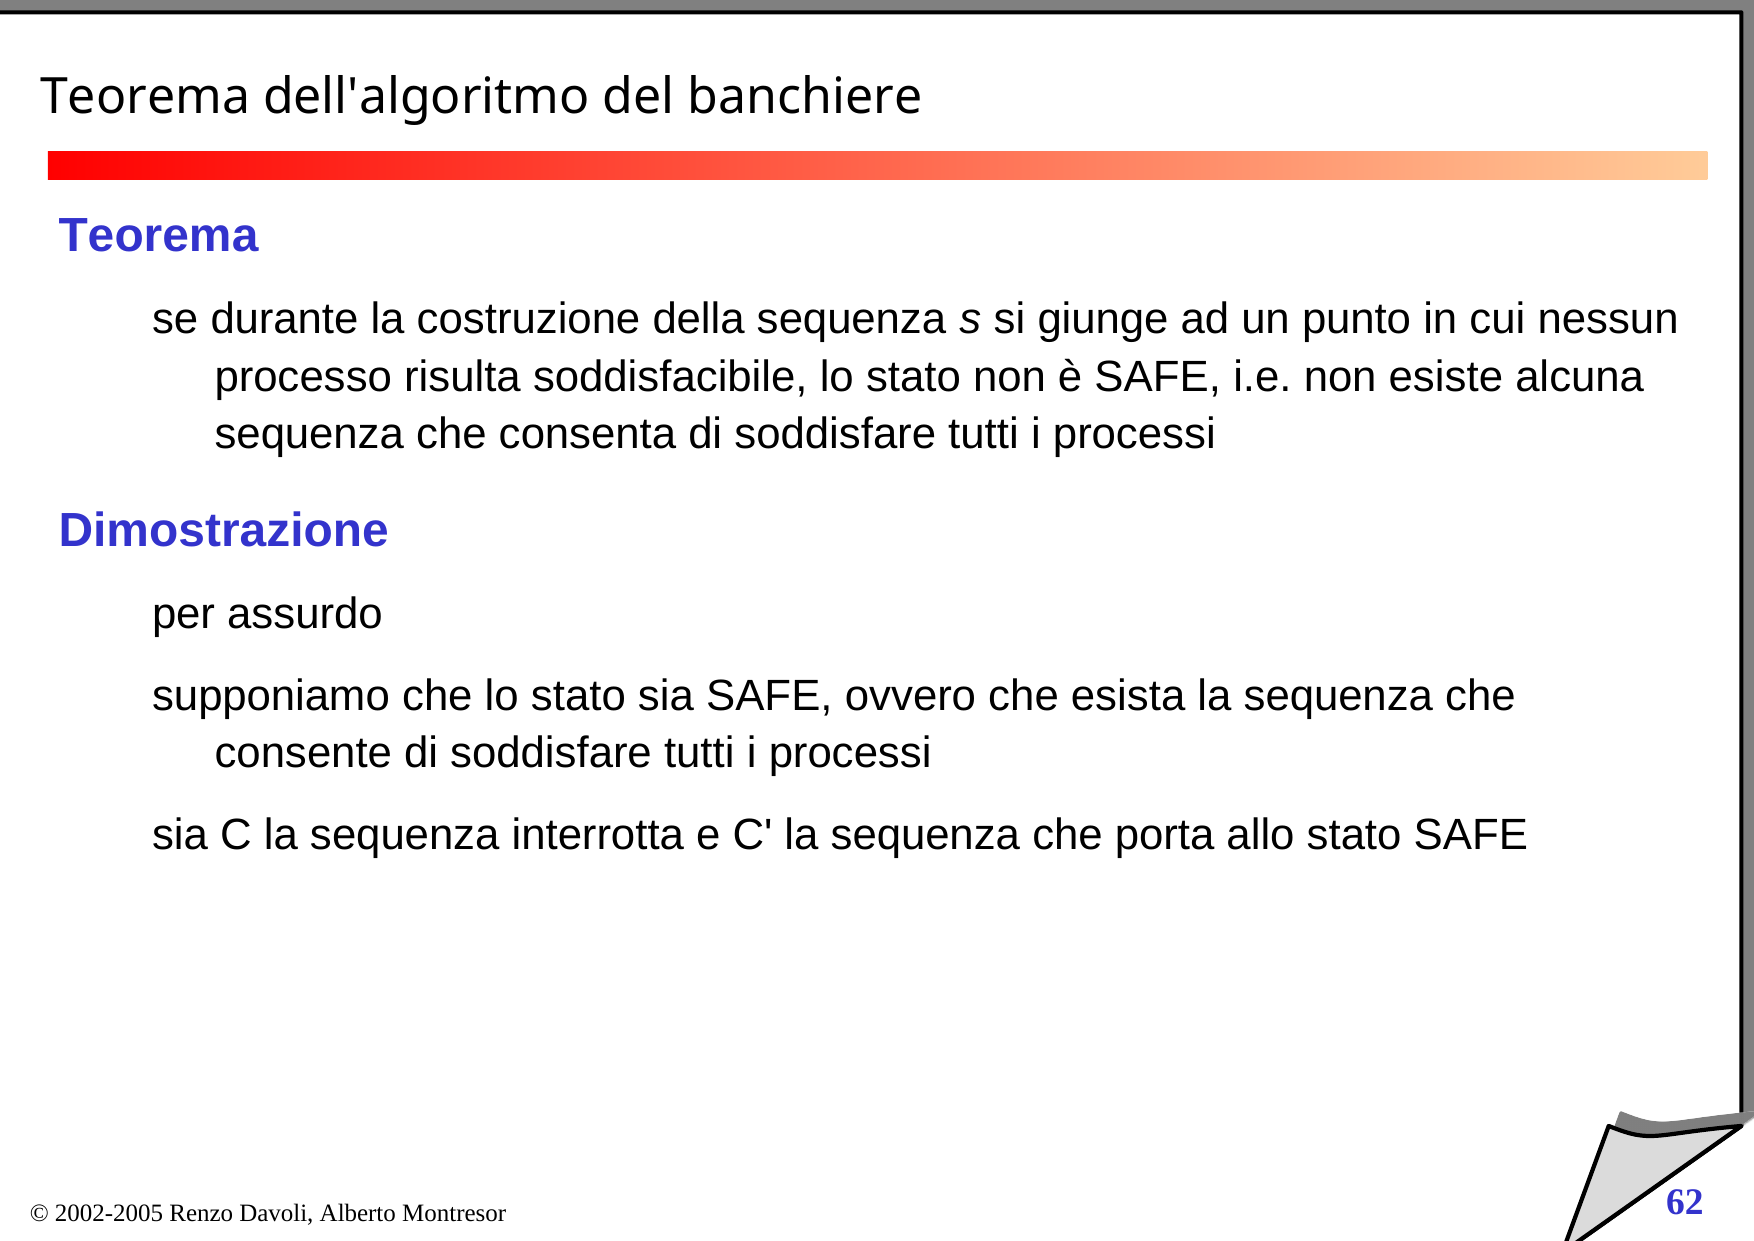

# Teorema dell'algoritmo del banchiere
Teorema
se durante la costruzione della sequenza s si giunge ad un punto in cui nessun processo risulta soddisfacibile, lo stato non è SAFE, i.e. non esiste alcuna sequenza che consenta di soddisfare tutti i processi
Dimostrazione
per assurdo
supponiamo che lo stato sia SAFE, ovvero che esista la sequenza che consente di soddisfare tutti i processi
sia C la sequenza interrotta e C' la sequenza che porta allo stato SAFE